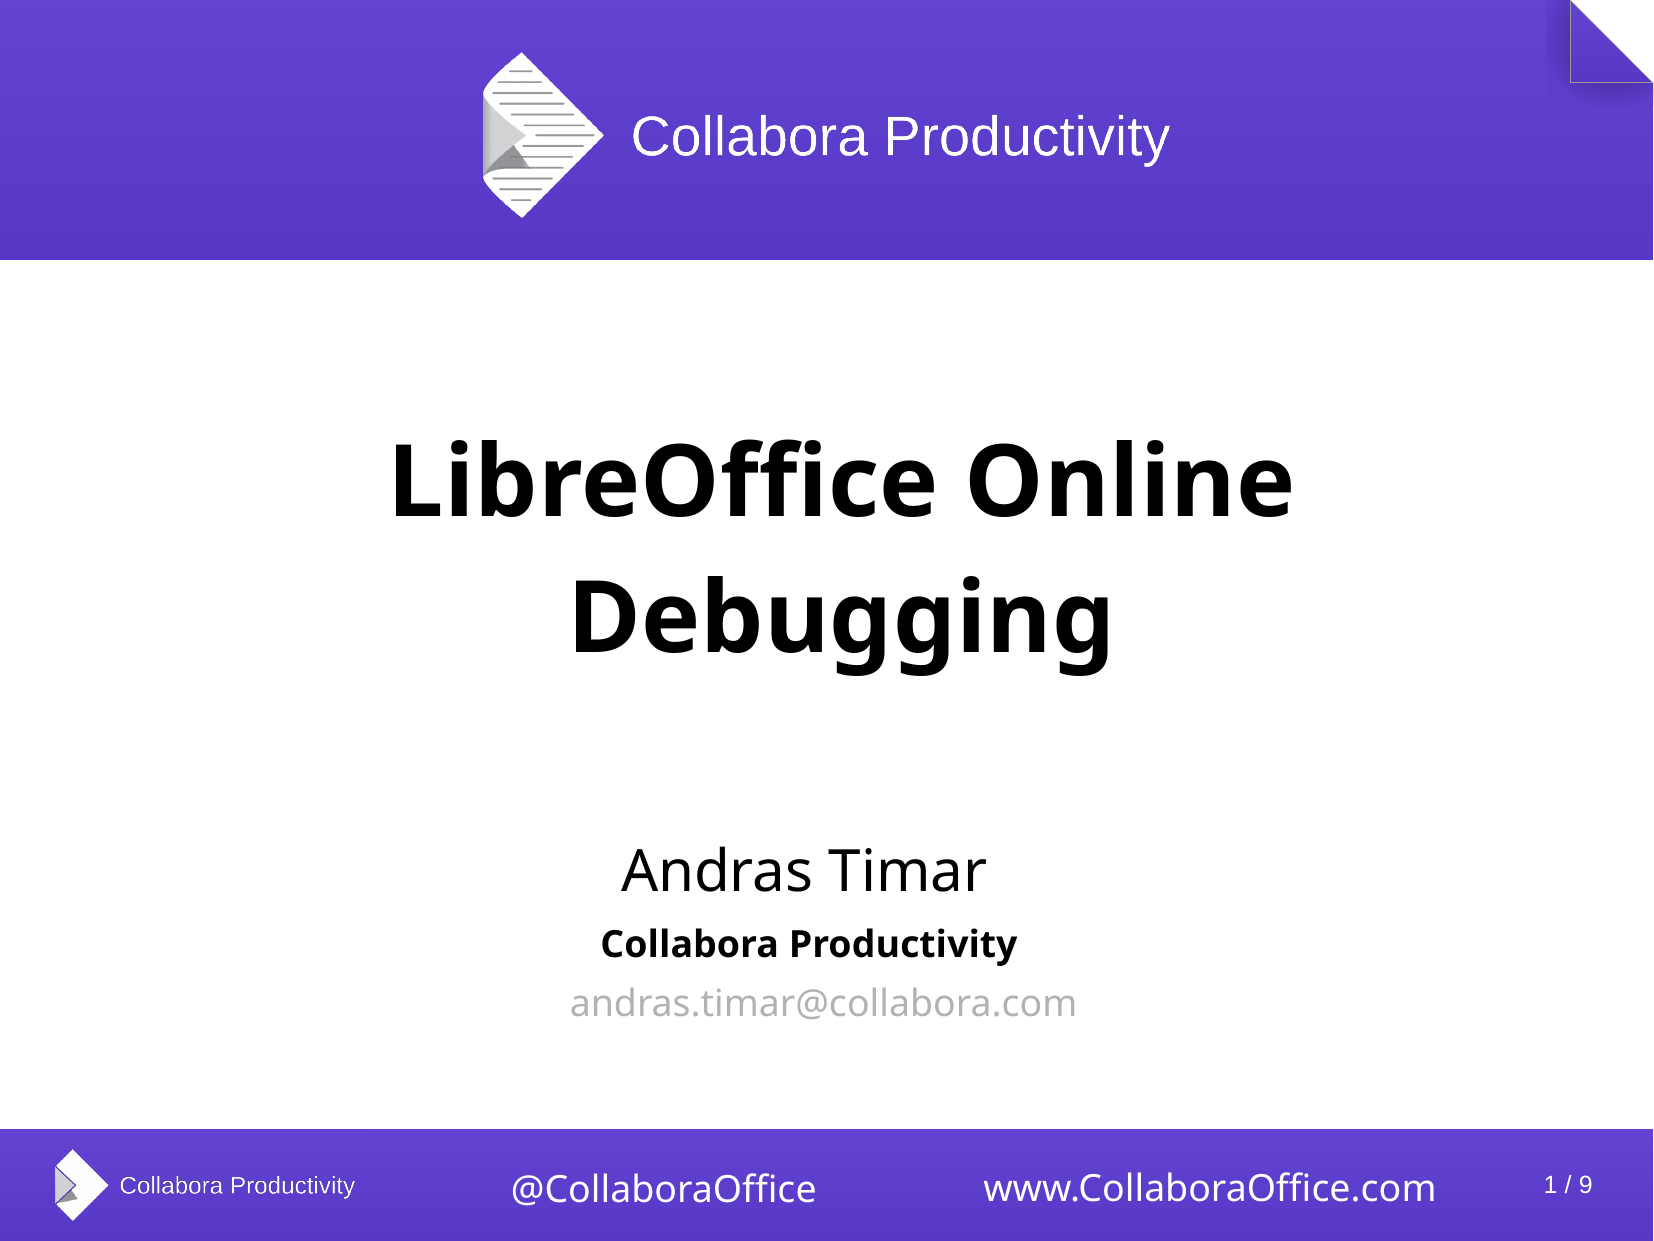

LibreOffice Online
Debugging
Andras Timar
Collabora Productivity
andras.timar@collabora.com
www.CollaboraOffice.com
@CollaboraOffice